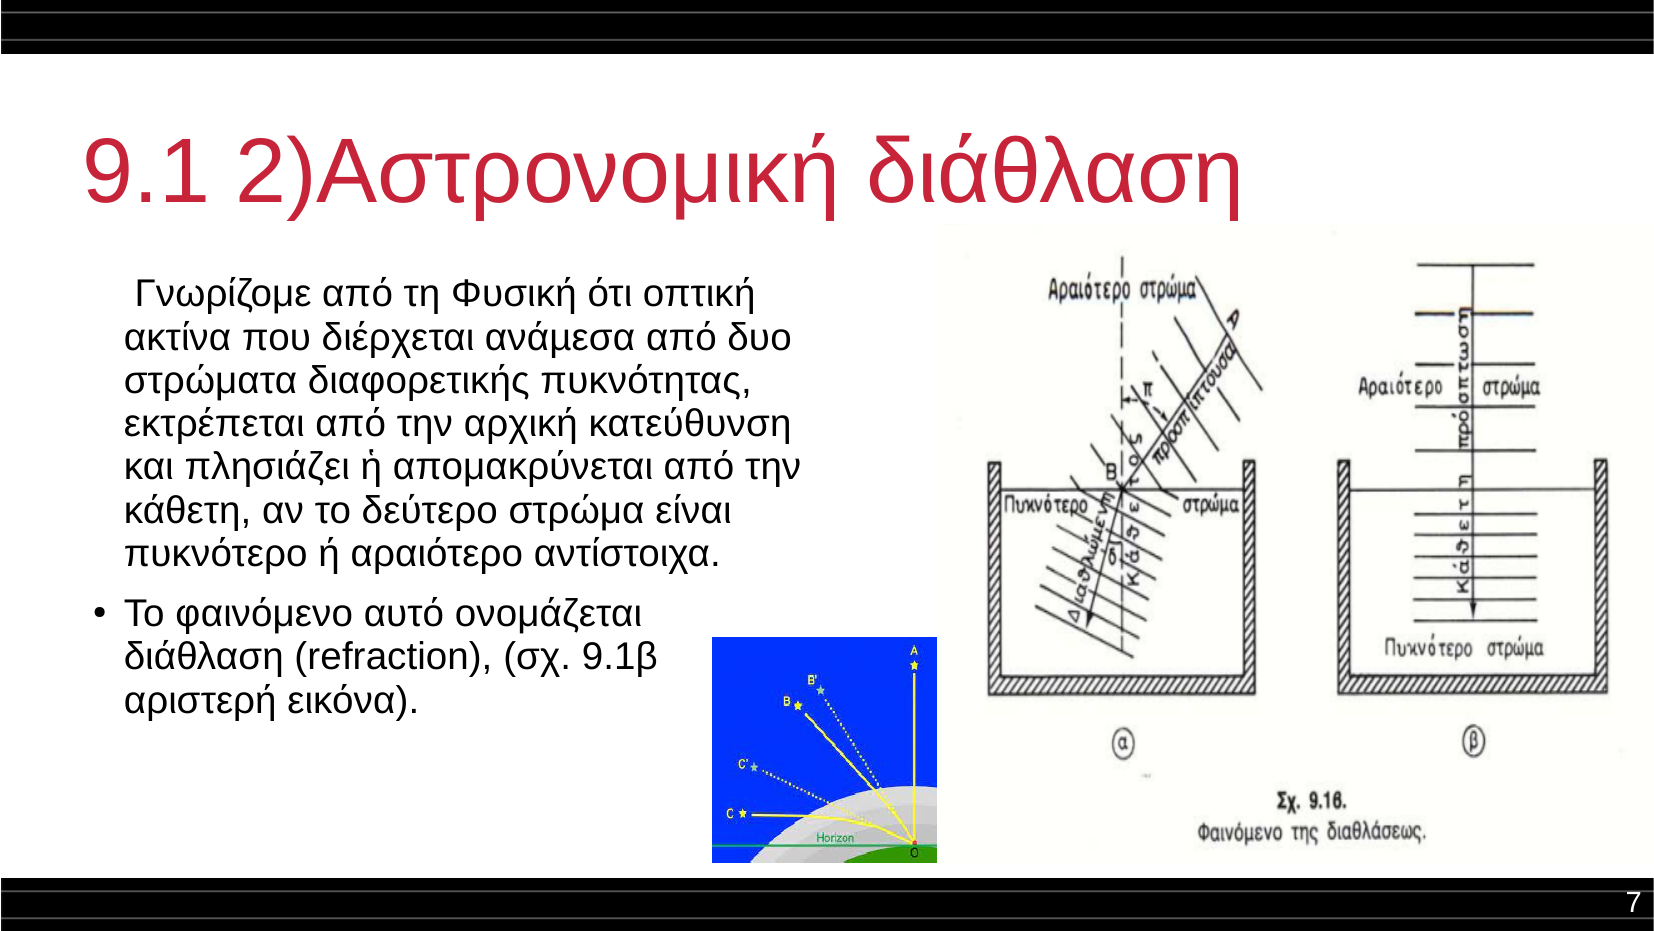

# 9.1 2)Αστρονομική διάθλαση
 Γνωρίζομε από τη Φυσική ότι οπτική ακτίνα που διέρχεται ανάµεσα από δυο στρώματα διαφορετικής πυκνότητας, εκτρέπεται από την αρχική κατεύθυνση και πλησιάζει ἡ απομακρύνεται από την κάθετη, αν το δεύτερο στρώμα είναι πυκνότερο ή αραιότερο αντίστοιχα.
Το φαινόμενο αυτό ονομάζεται διάθλαση (refraction), (σχ. 9.1β αριστερή εικόνα).